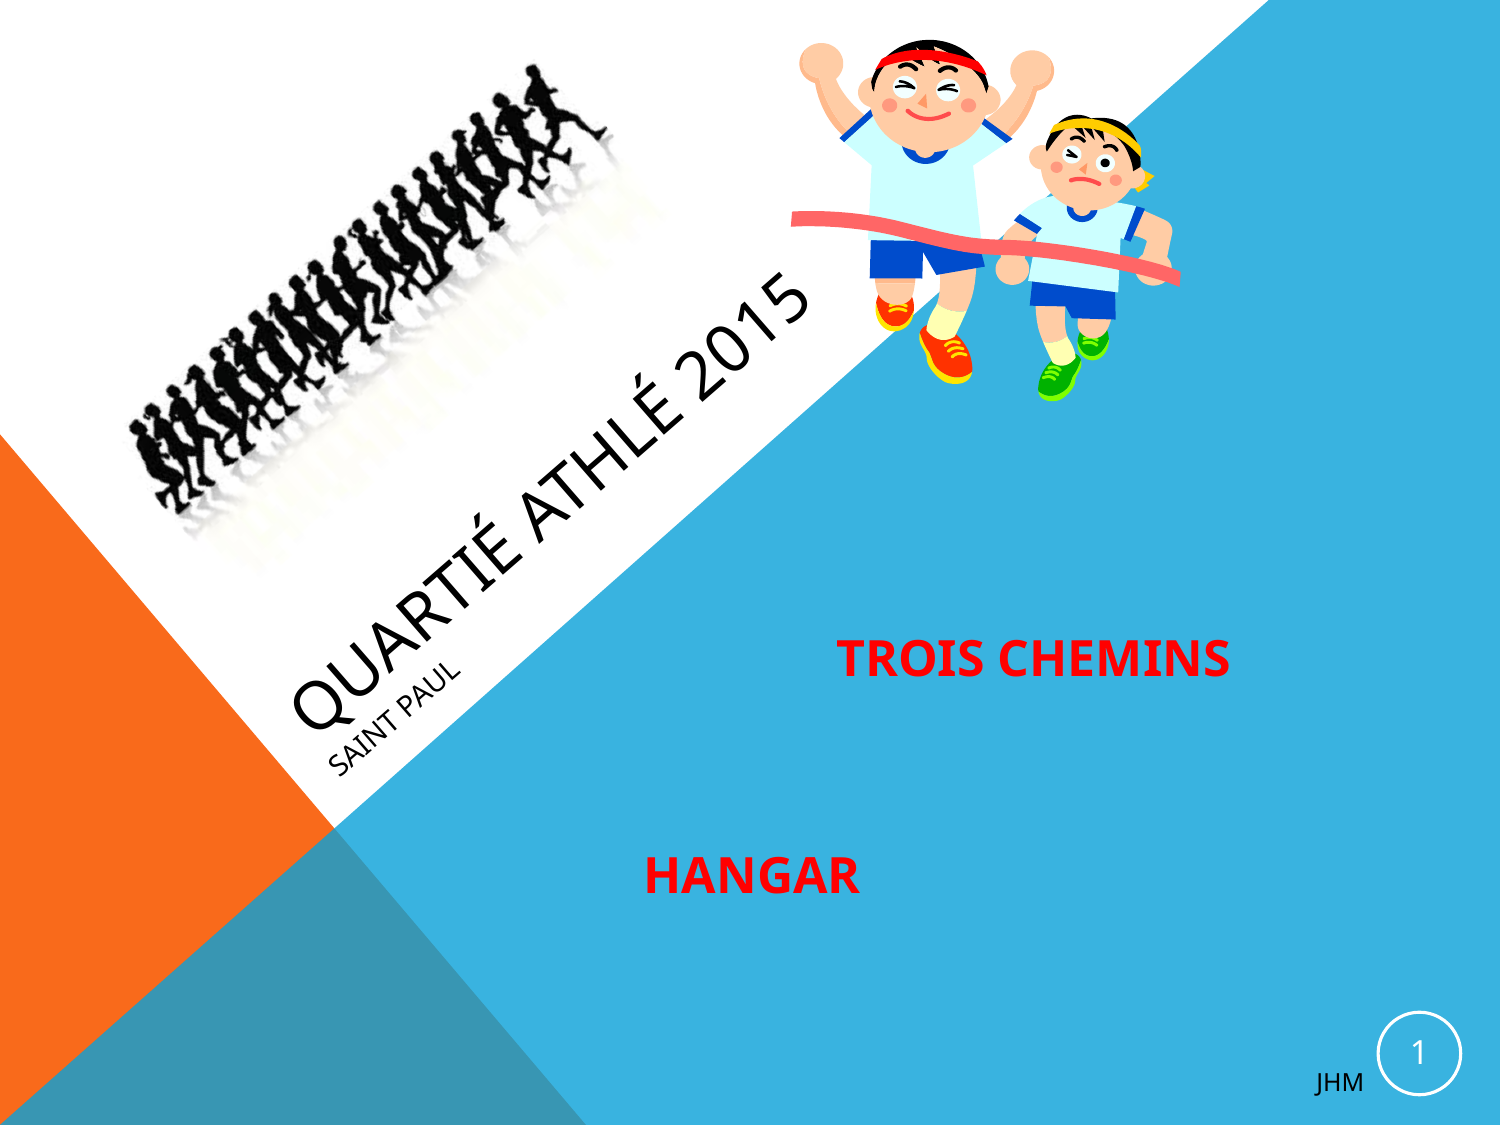

# QUARTIÉ ATHLÉ 2015
SAINT PAUL
TROIS CHEMINS
HANGAR
JHM